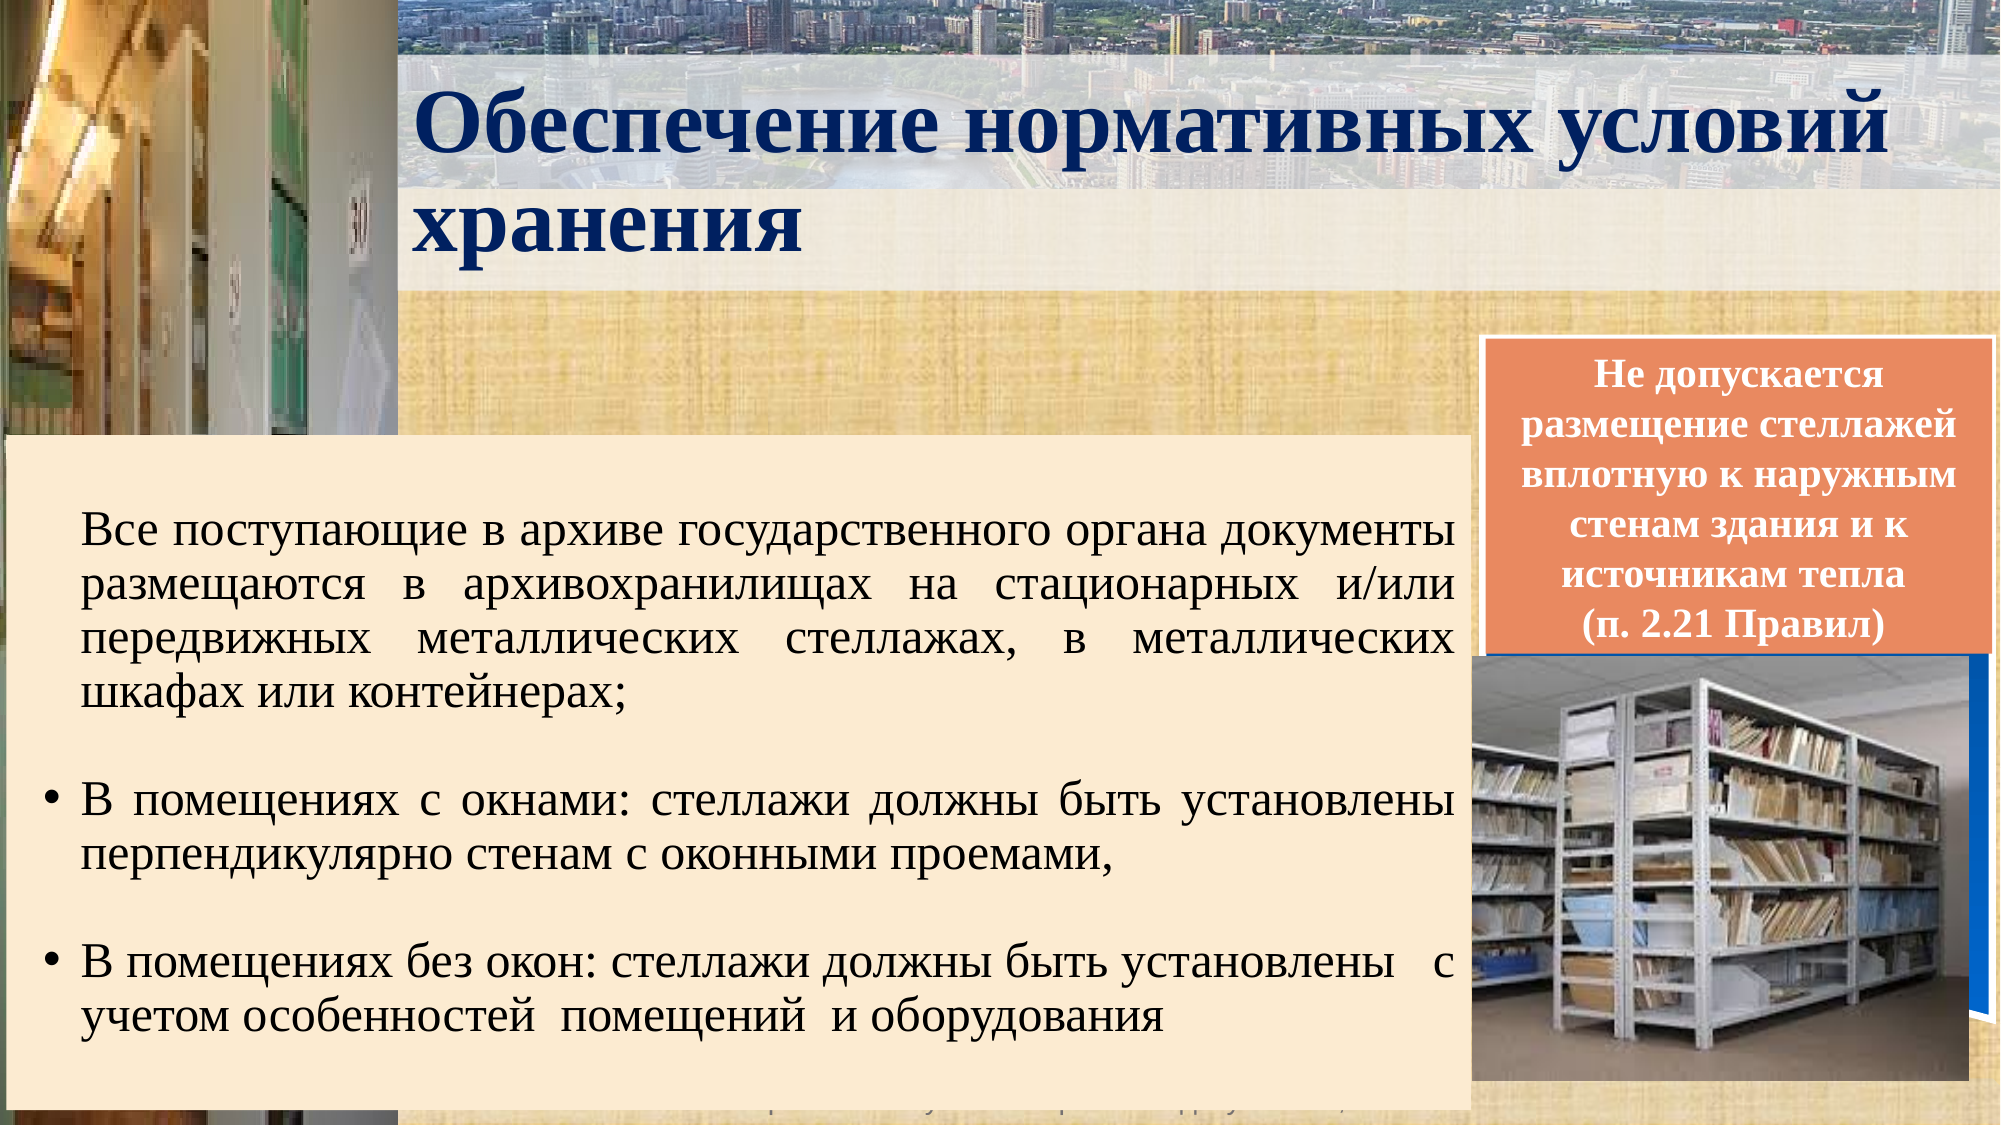

# Обеспечение нормативных условий хранения
Не допускается размещение стеллажей вплотную к наружным стенам здания и к источникам тепла
(п. 2.21 Правил)
Все поступающие в архиве государственного органа документы размещаются в архивохранилищах на стационарных и/или передвижных металлических стеллажах, в металлических шкафах или контейнерах;
В помещениях с окнами: стеллажи должны быть установлены перпендикулярно стенам с оконными проемами,
В помещениях без окон: стеллажи должны быть установлены с учетом особенностей помещений и оборудования